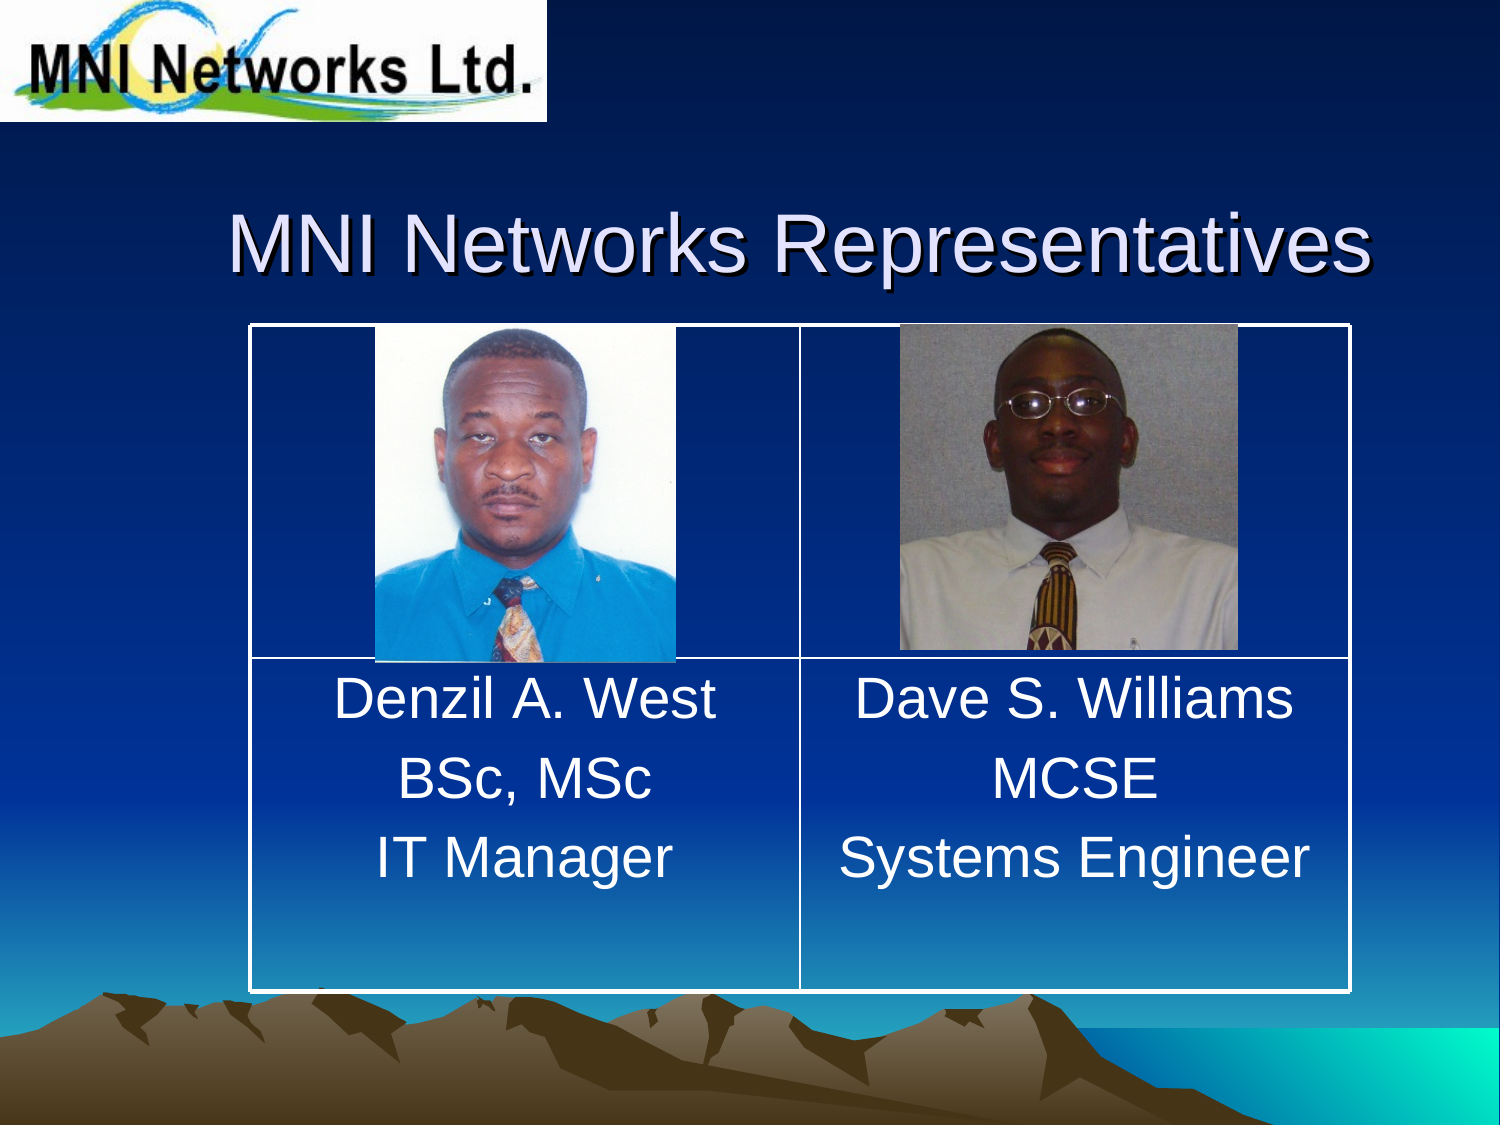

# MNI Networks Representatives
Denzil A. West
BSc, MSc
IT Manager
Dave S. Williams
MCSE
Systems Engineer